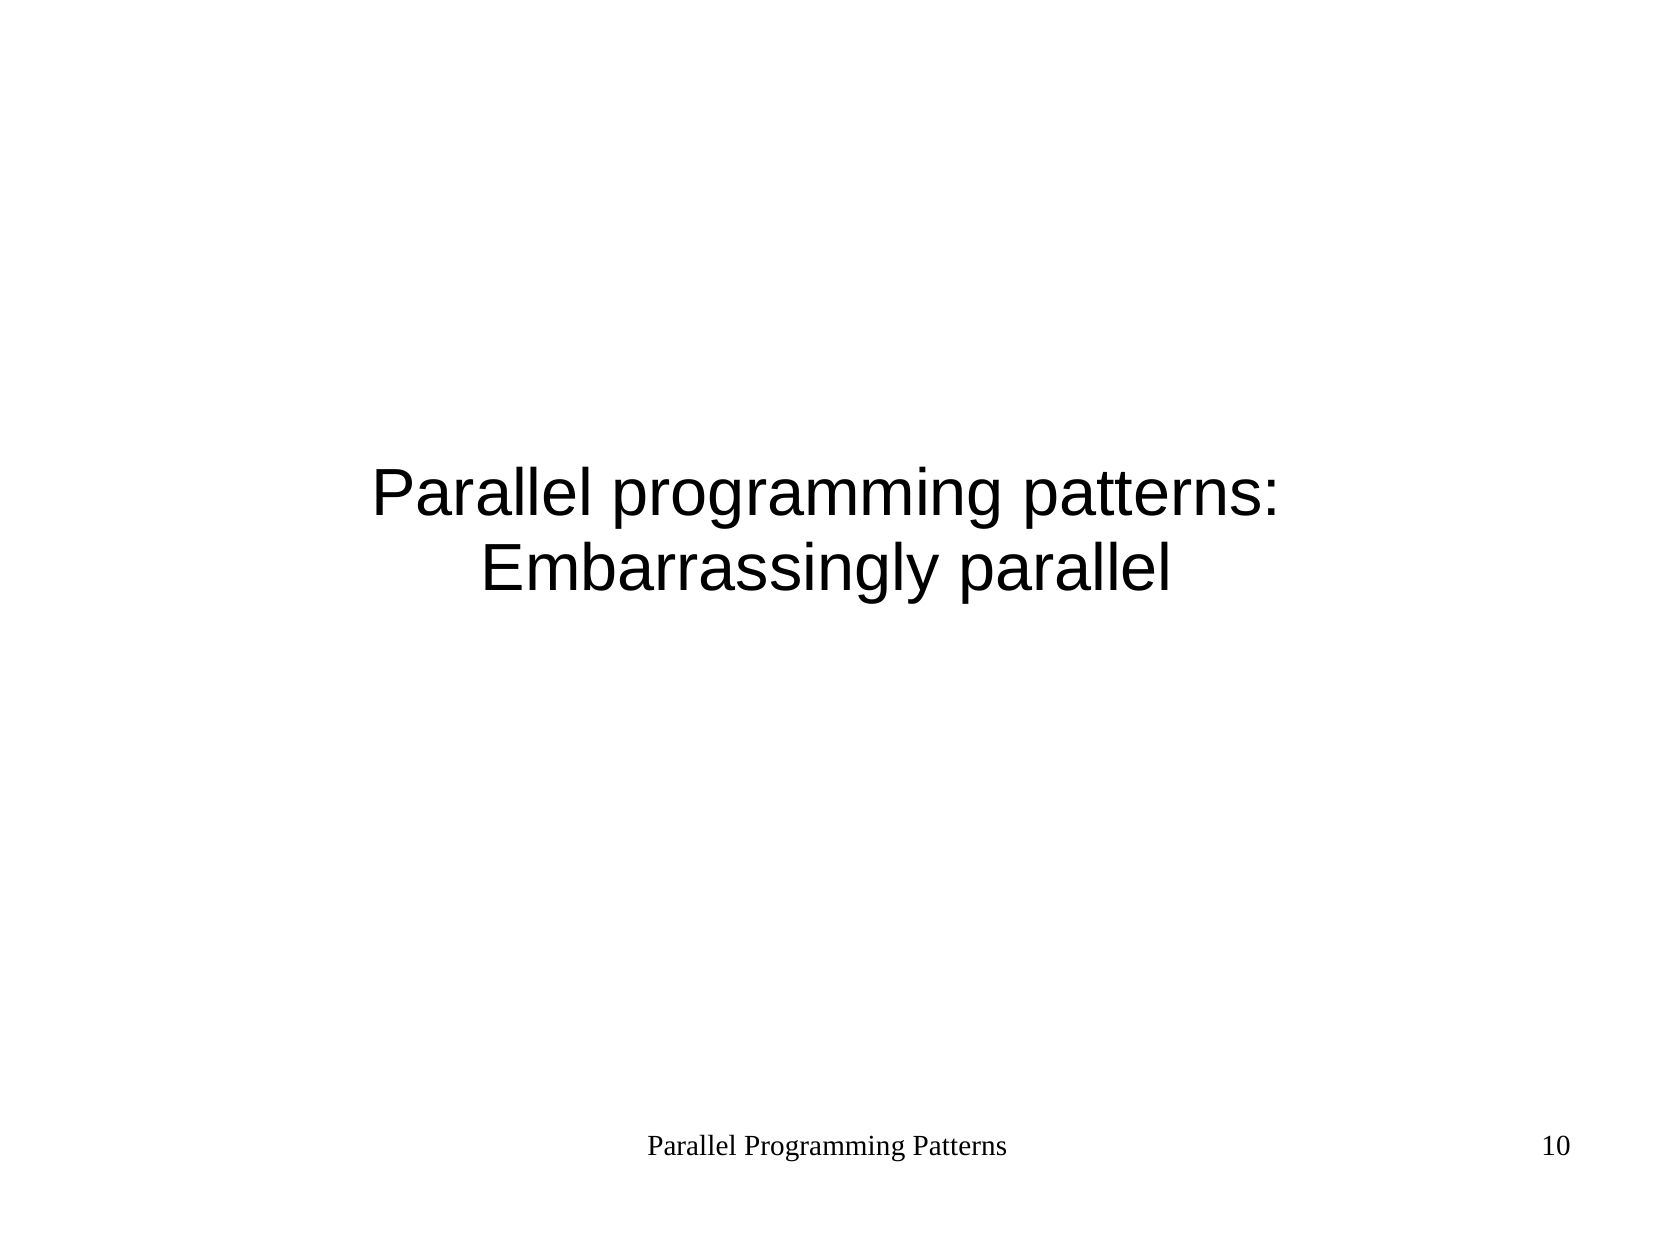

# Parallel programming patterns:
Embarrassingly parallel
Parallel Programming Patterns
10